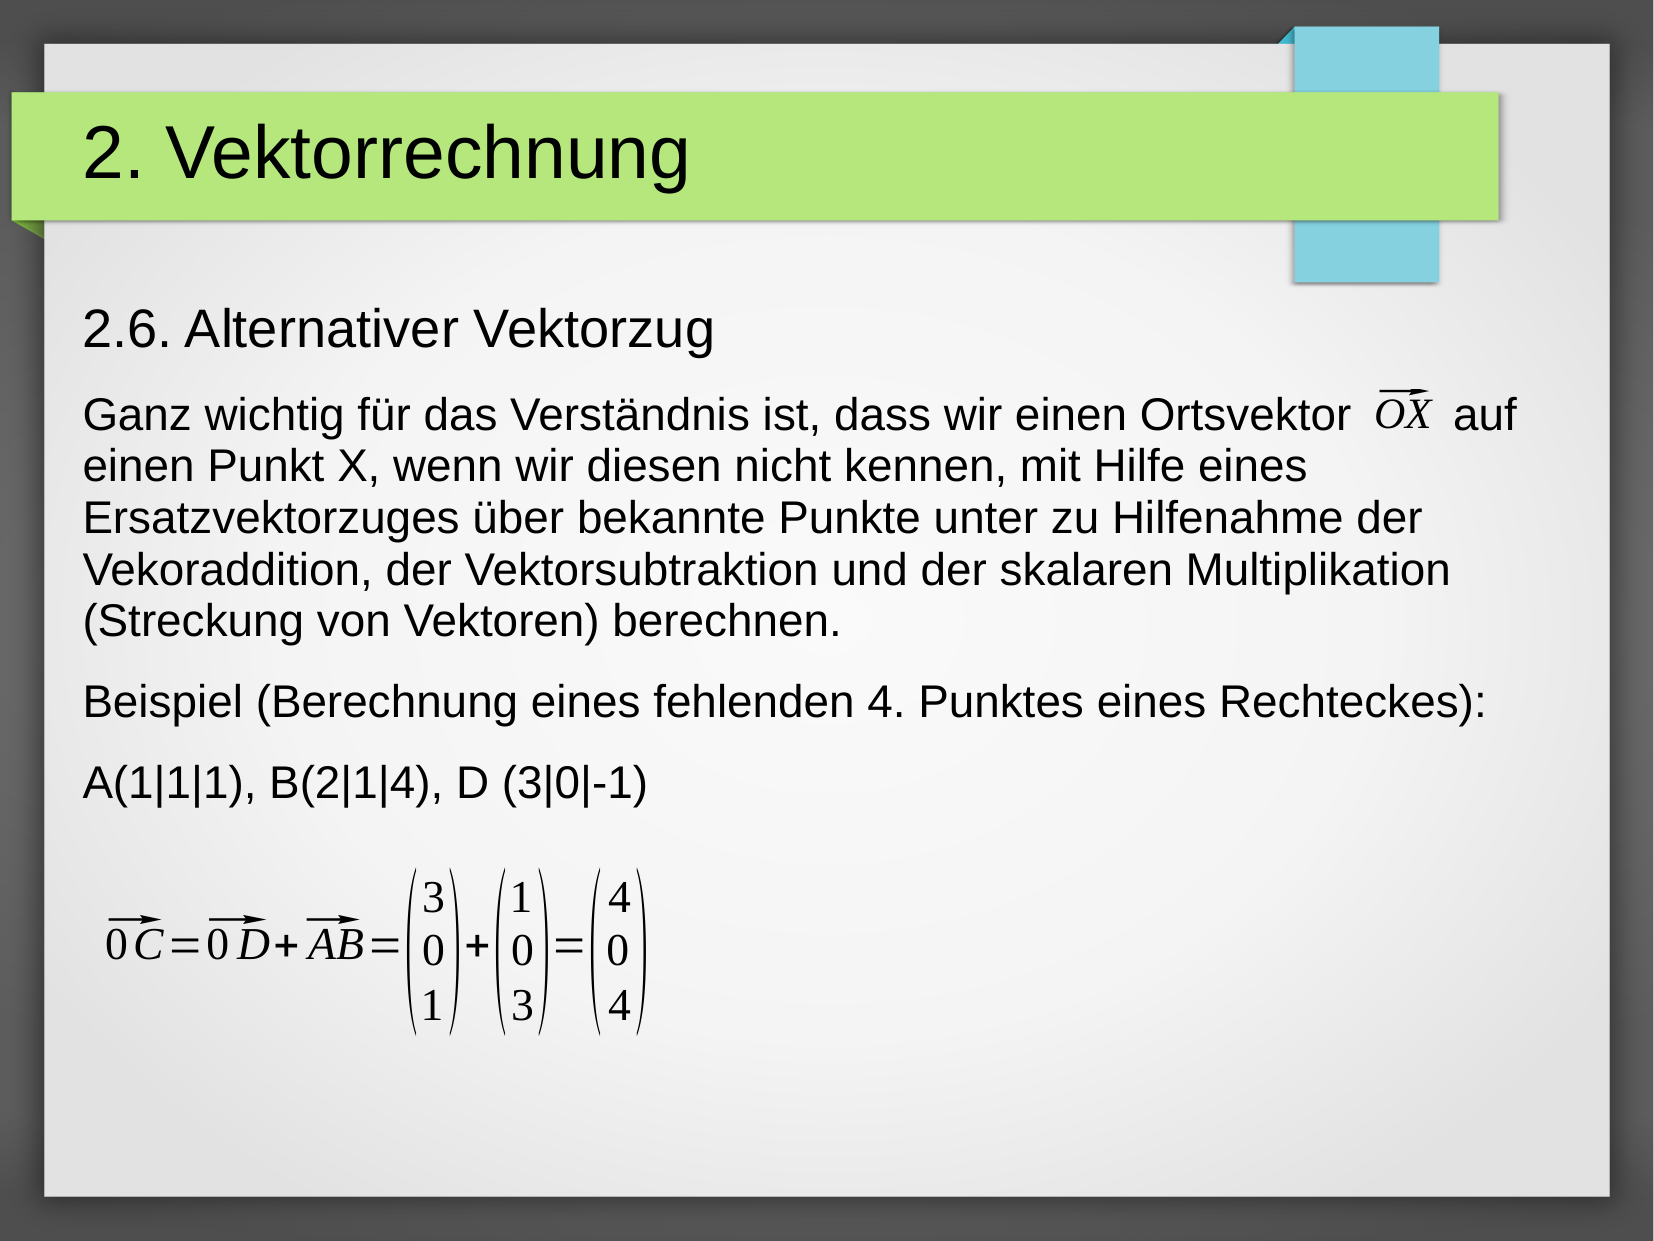

# 2. Vektorrechnung
2.6. Alternativer Vektorzug
Ganz wichtig für das Verständnis ist, dass wir einen Ortsvektor auf einen Punkt X, wenn wir diesen nicht kennen, mit Hilfe eines Ersatzvektorzuges über bekannte Punkte unter zu Hilfenahme der Vekoraddition, der Vektorsubtraktion und der skalaren Multiplikation (Streckung von Vektoren) berechnen.
Beispiel (Berechnung eines fehlenden 4. Punktes eines Rechteckes):
A(1|1|1), B(2|1|4), D (3|0|-1)